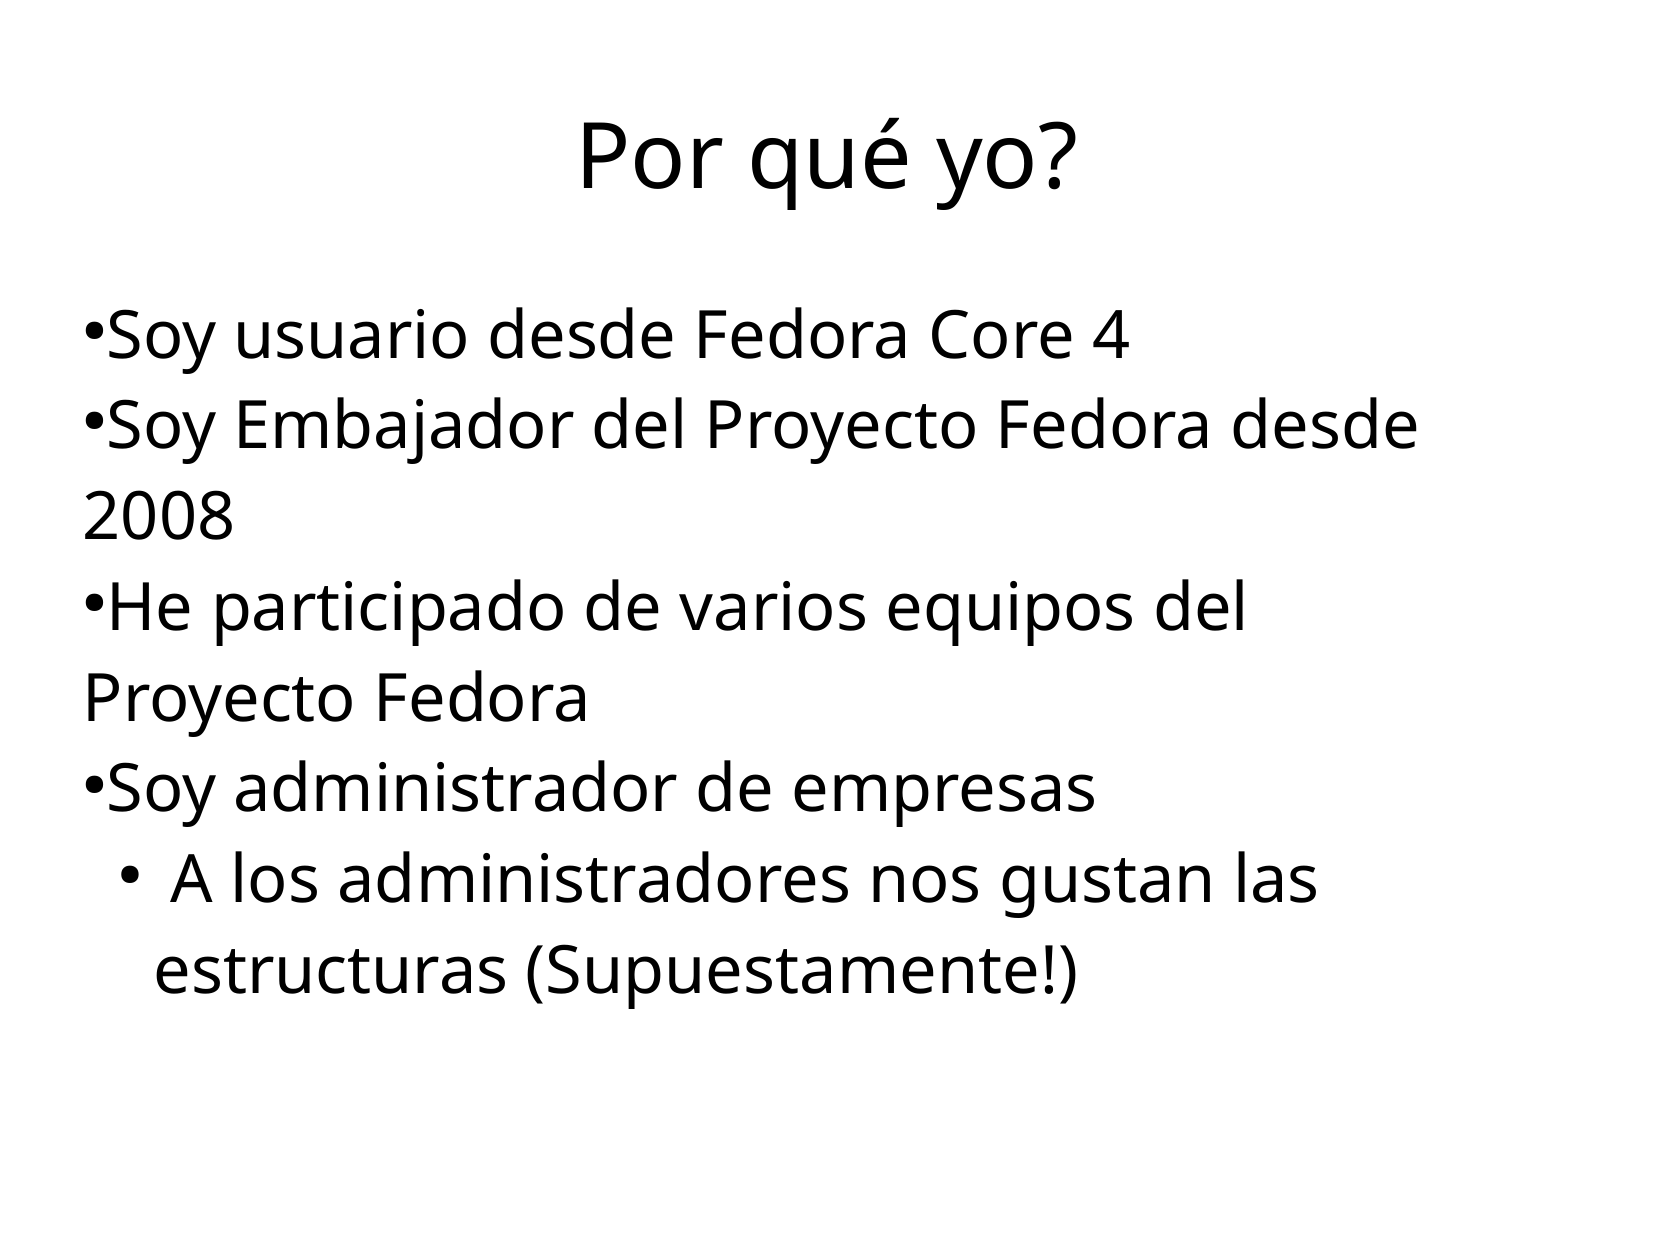

# Por qué yo?
Soy usuario desde Fedora Core 4
Soy Embajador del Proyecto Fedora desde 2008
He participado de varios equipos del Proyecto Fedora
Soy administrador de empresas
 A los administradores nos gustan las estructuras (Supuestamente!)